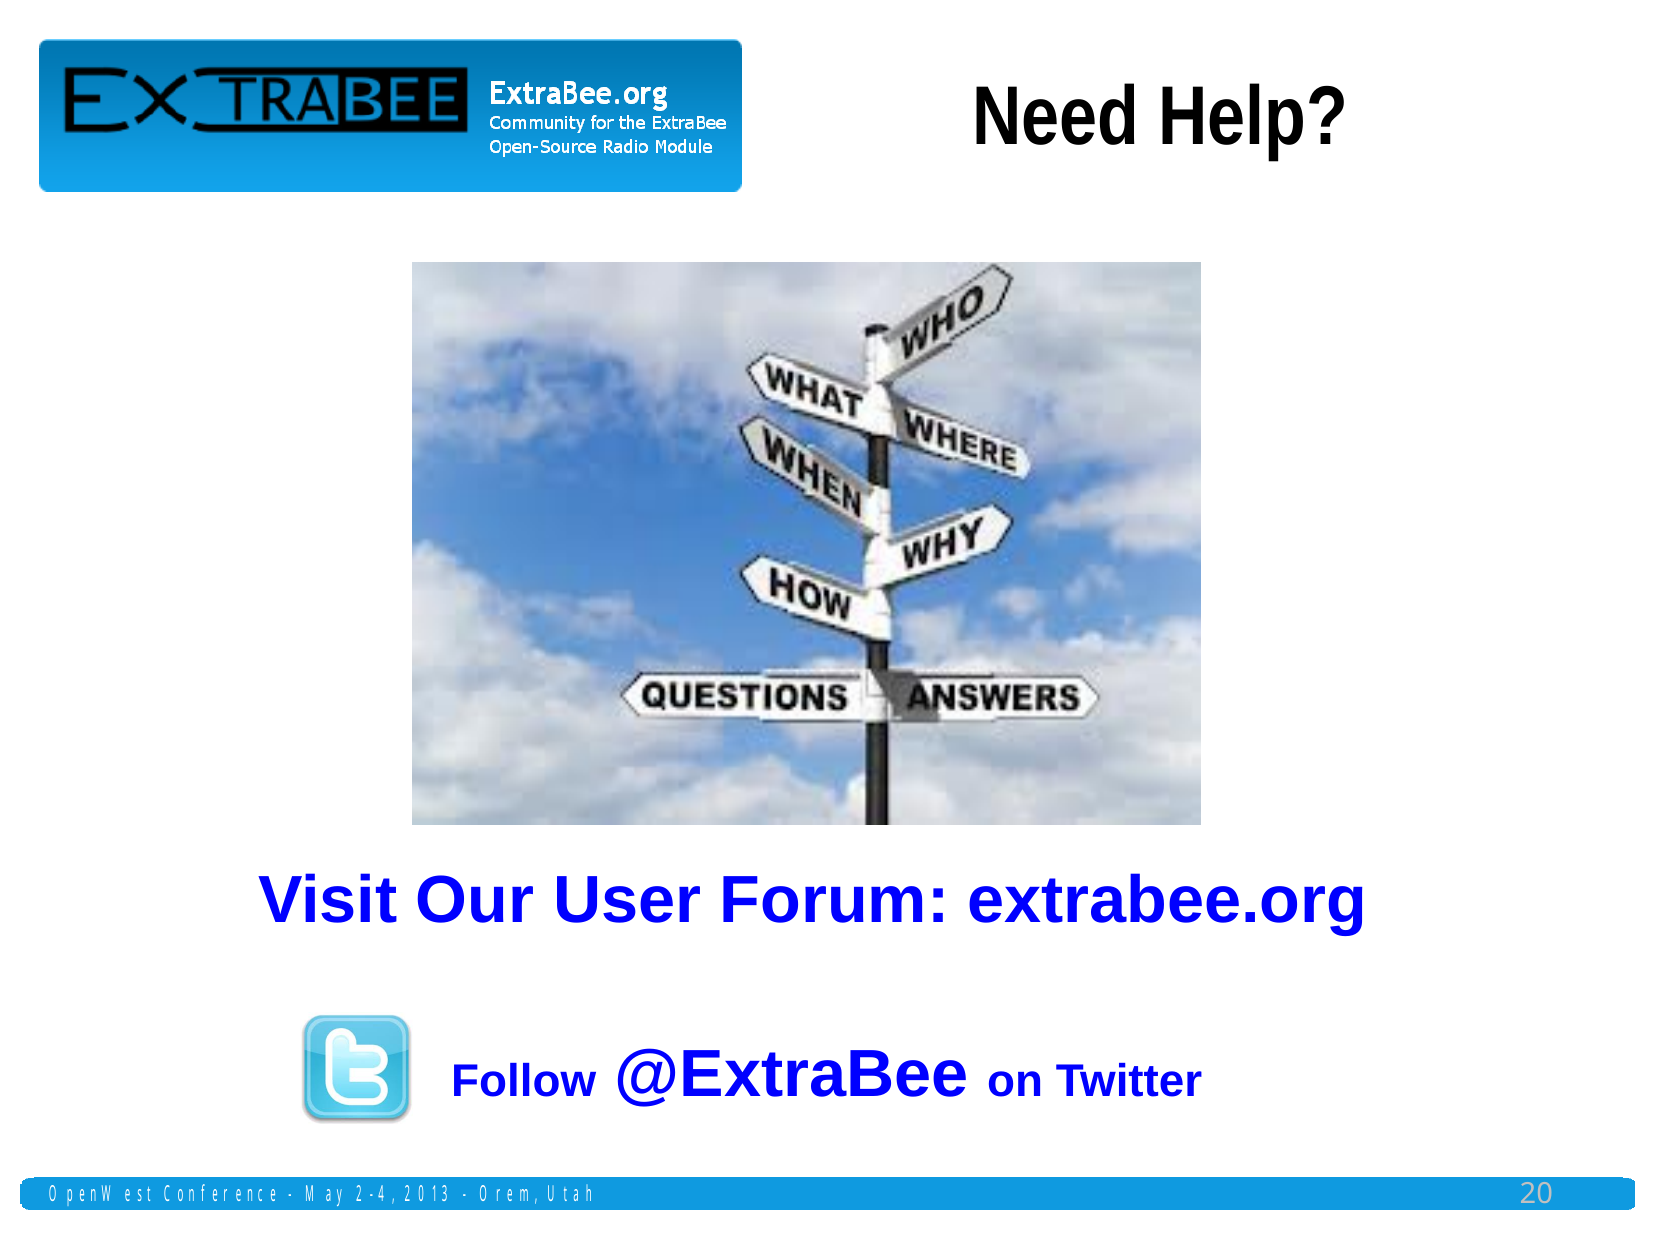

# Need Help?
Visit Our User Forum: extrabee.org
Follow @ExtraBee on Twitter